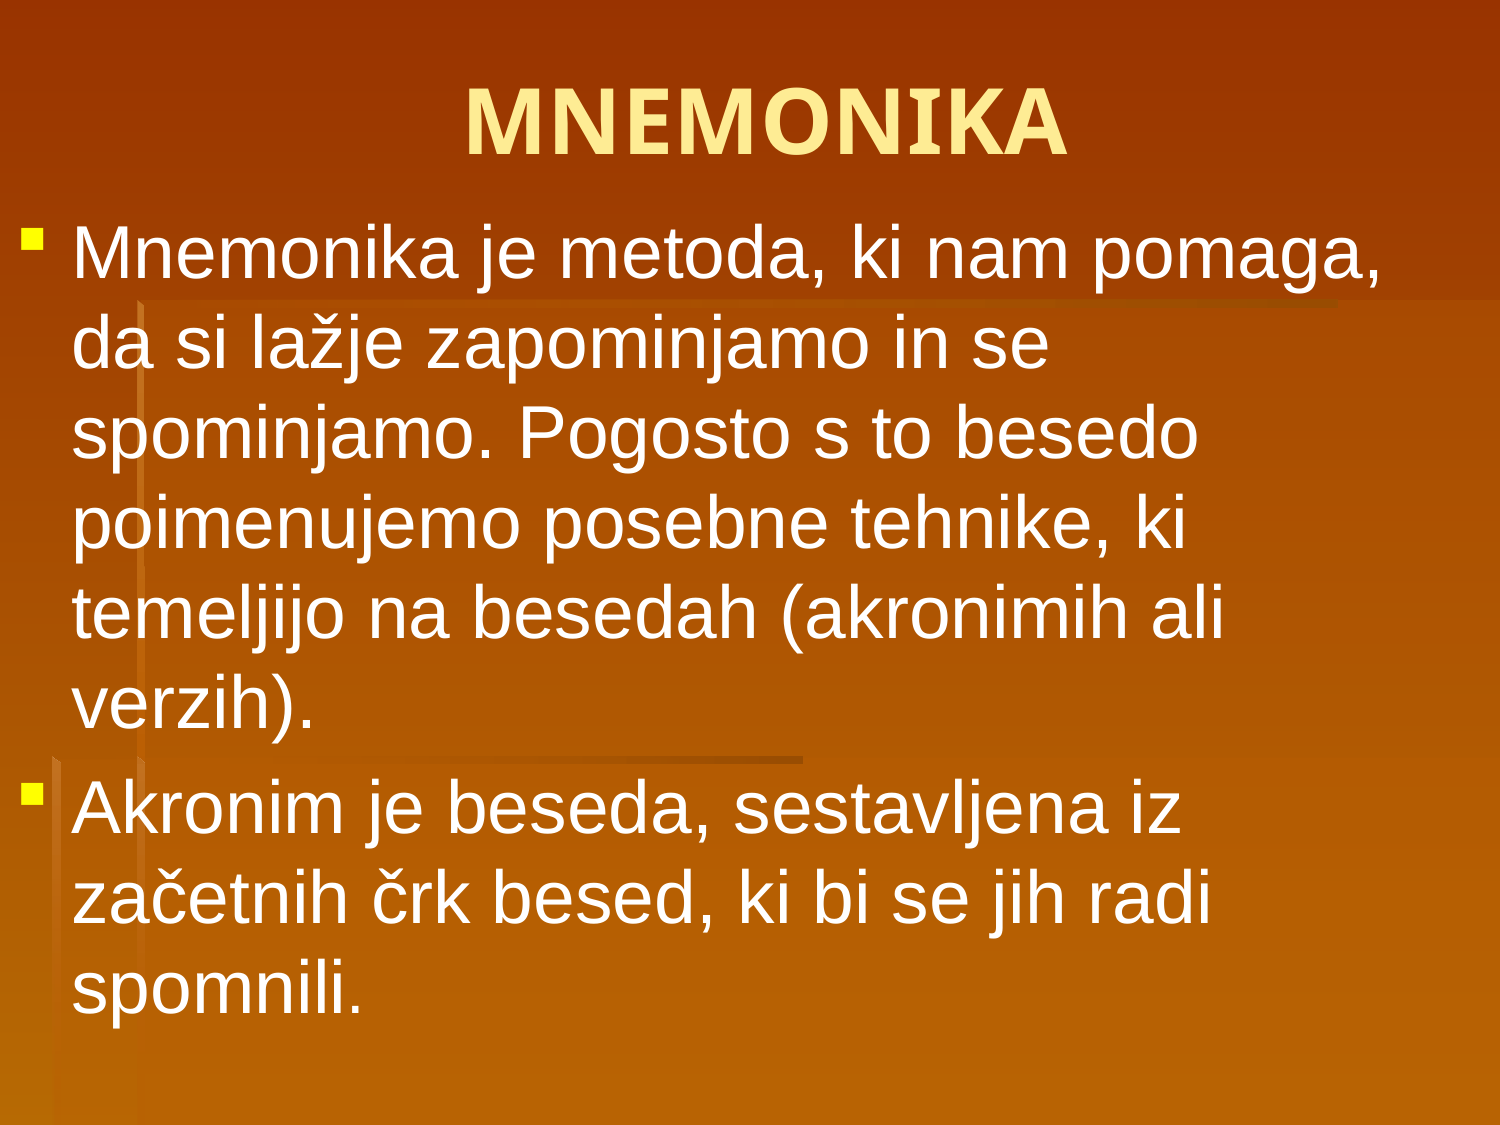

# MNEMONIKA
Mnemonika je metoda, ki nam pomaga, da si lažje zapominjamo in se spominjamo. Pogosto s to besedo poimenujemo posebne tehnike, ki temeljijo na besedah (akronimih ali verzih).
Akronim je beseda, sestavljena iz začetnih črk besed, ki bi se jih radi spomnili.